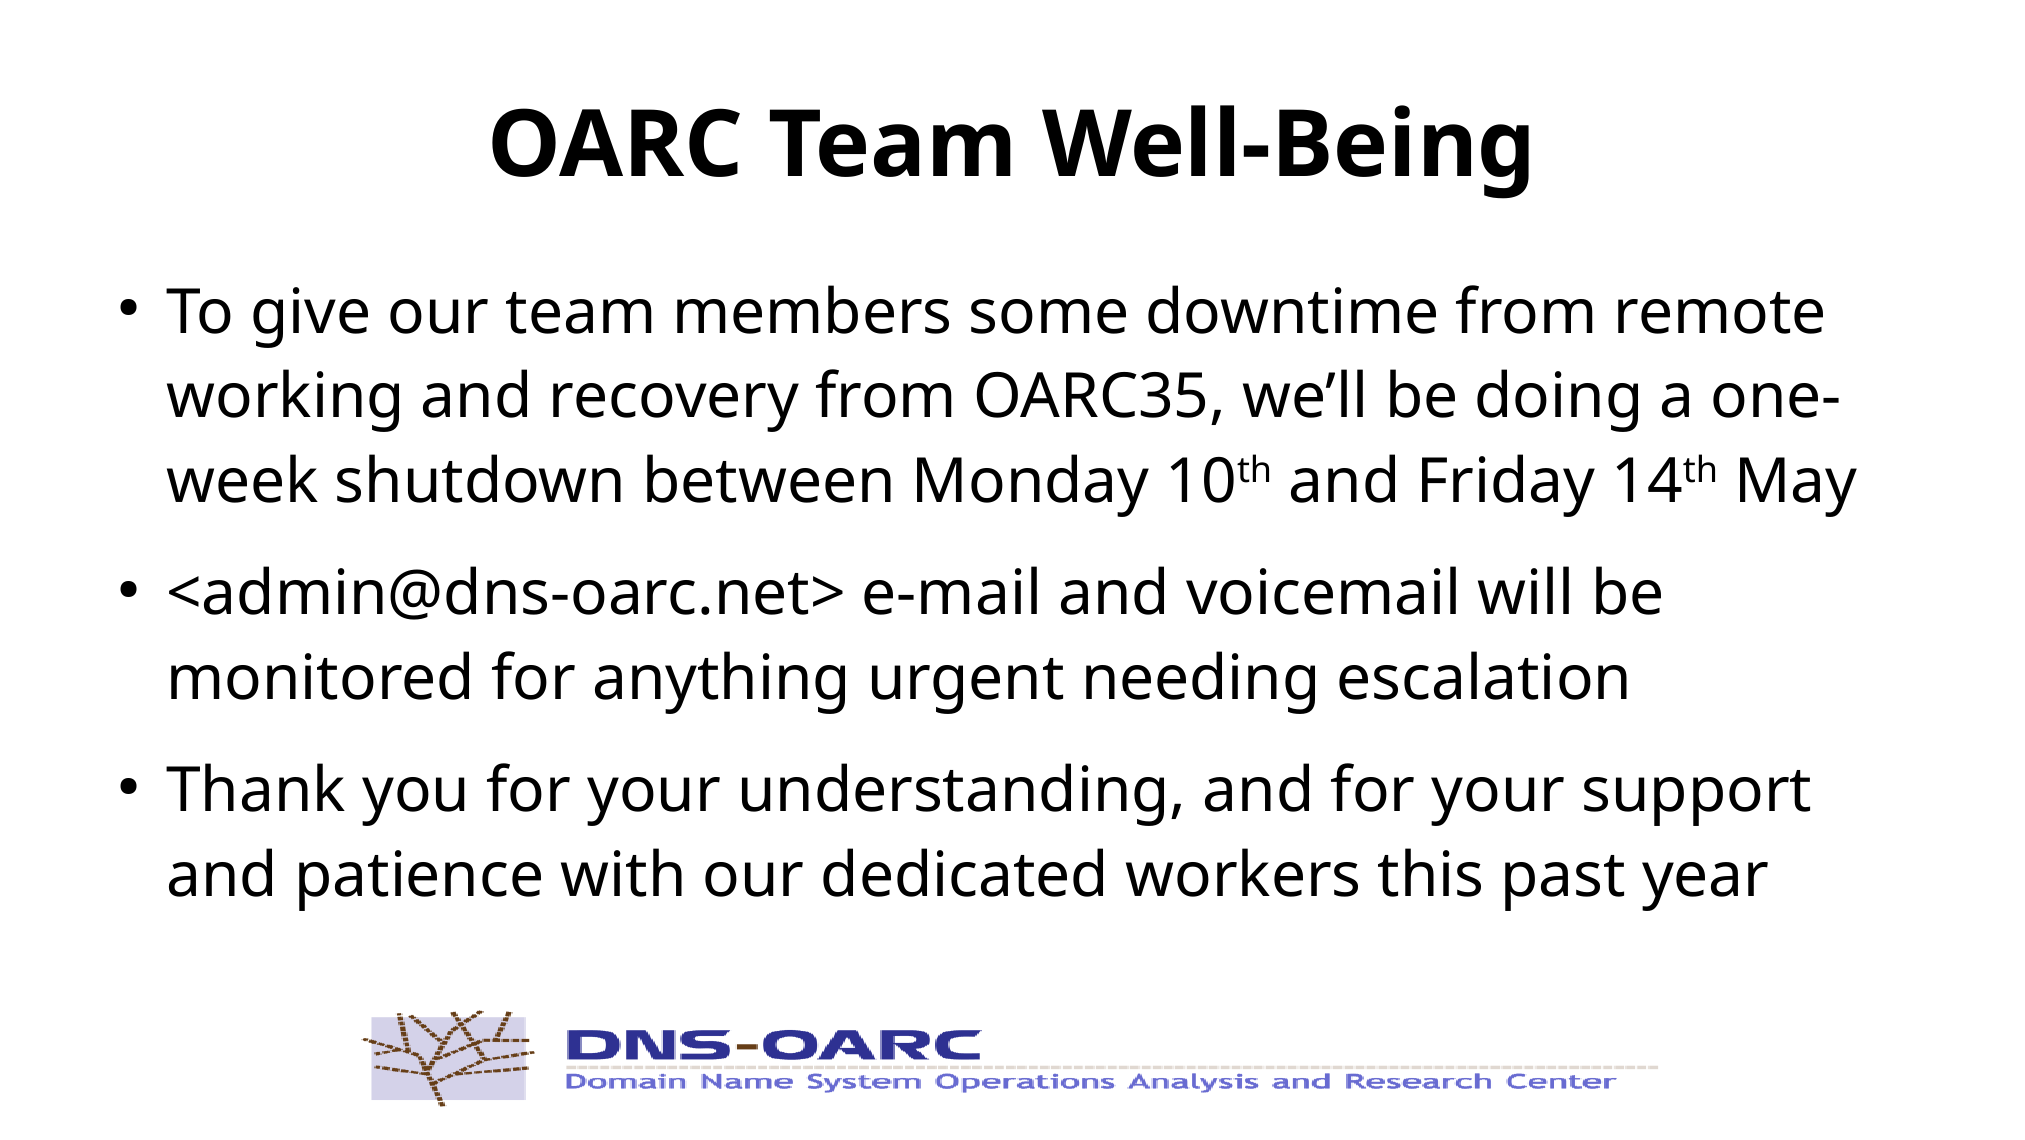

# OARC Team Well-Being
To give our team members some downtime from remote working and recovery from OARC35, we’ll be doing a one-week shutdown between Monday 10th and Friday 14th May
<admin@dns-oarc.net> e-mail and voicemail will be monitored for anything urgent needing escalation
Thank you for your understanding, and for your support and patience with our dedicated workers this past year